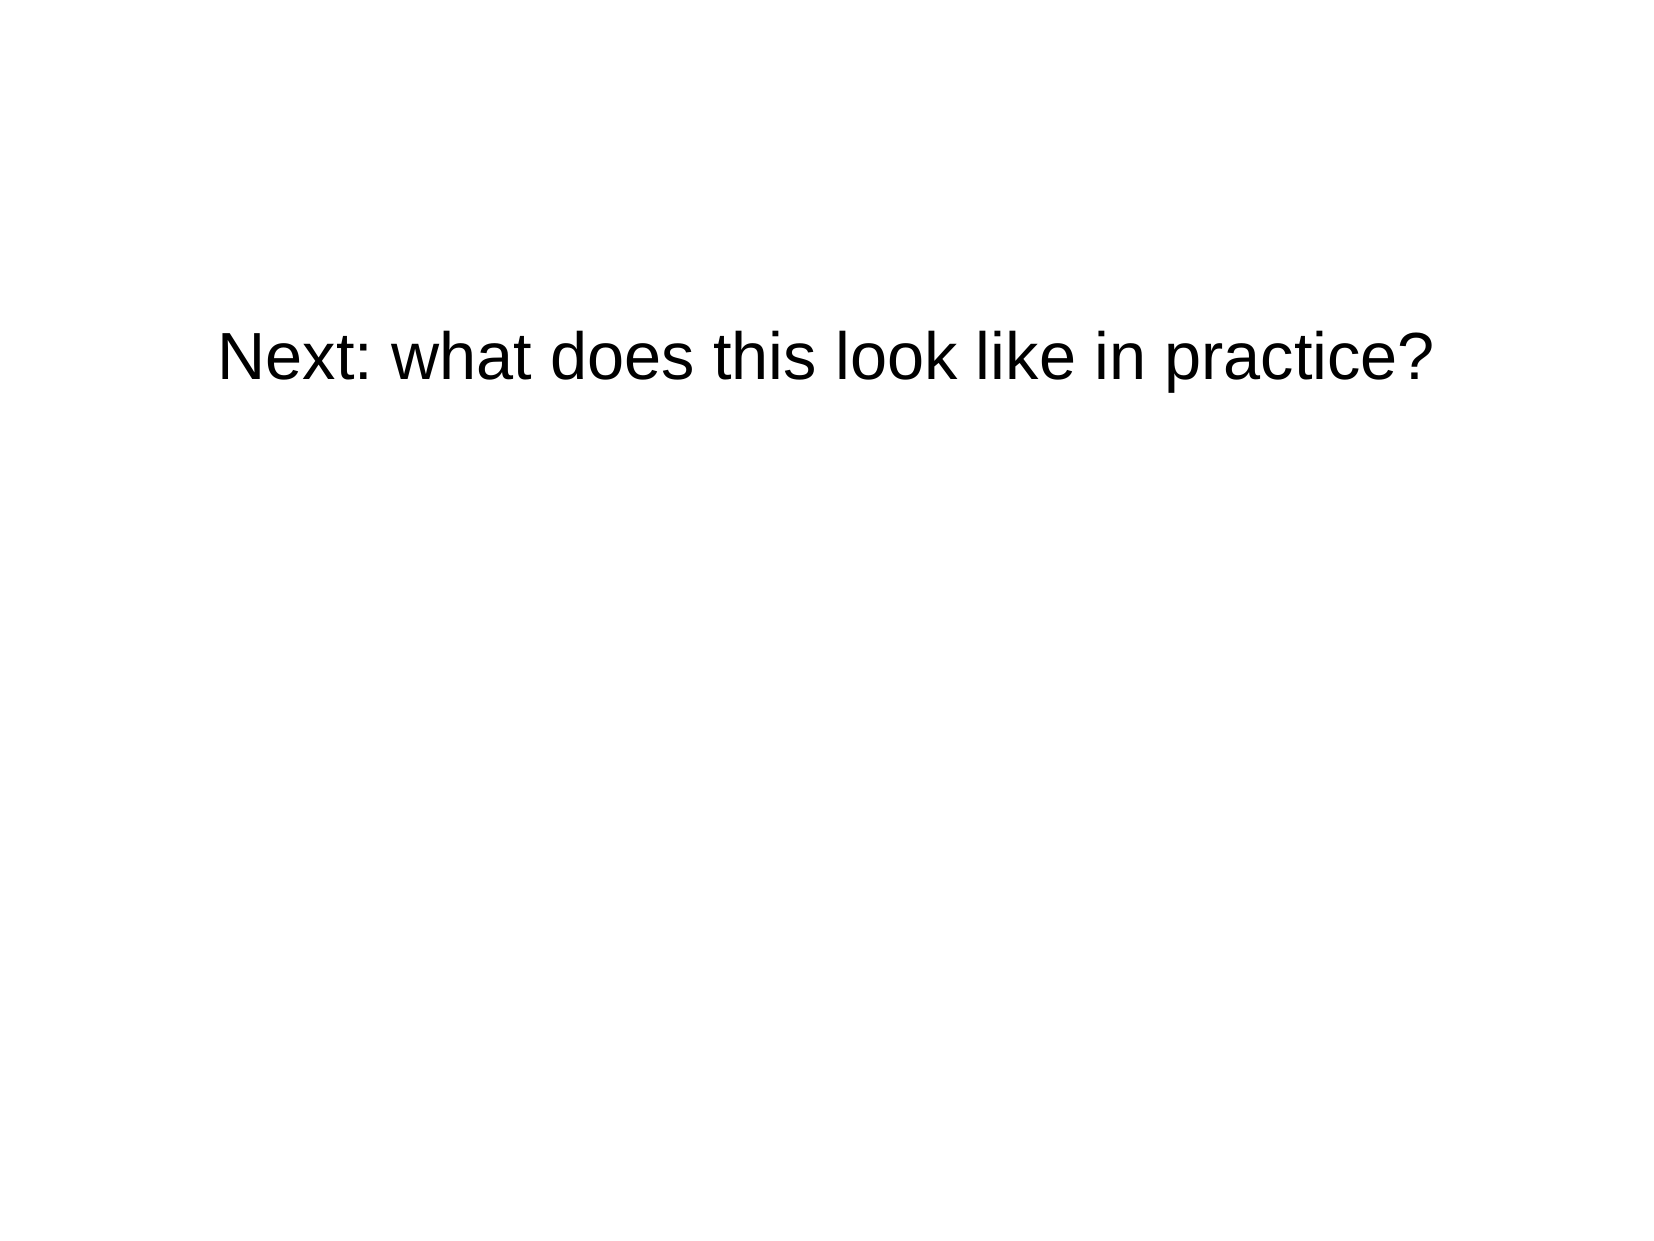

# Next: what does this look like in practice?